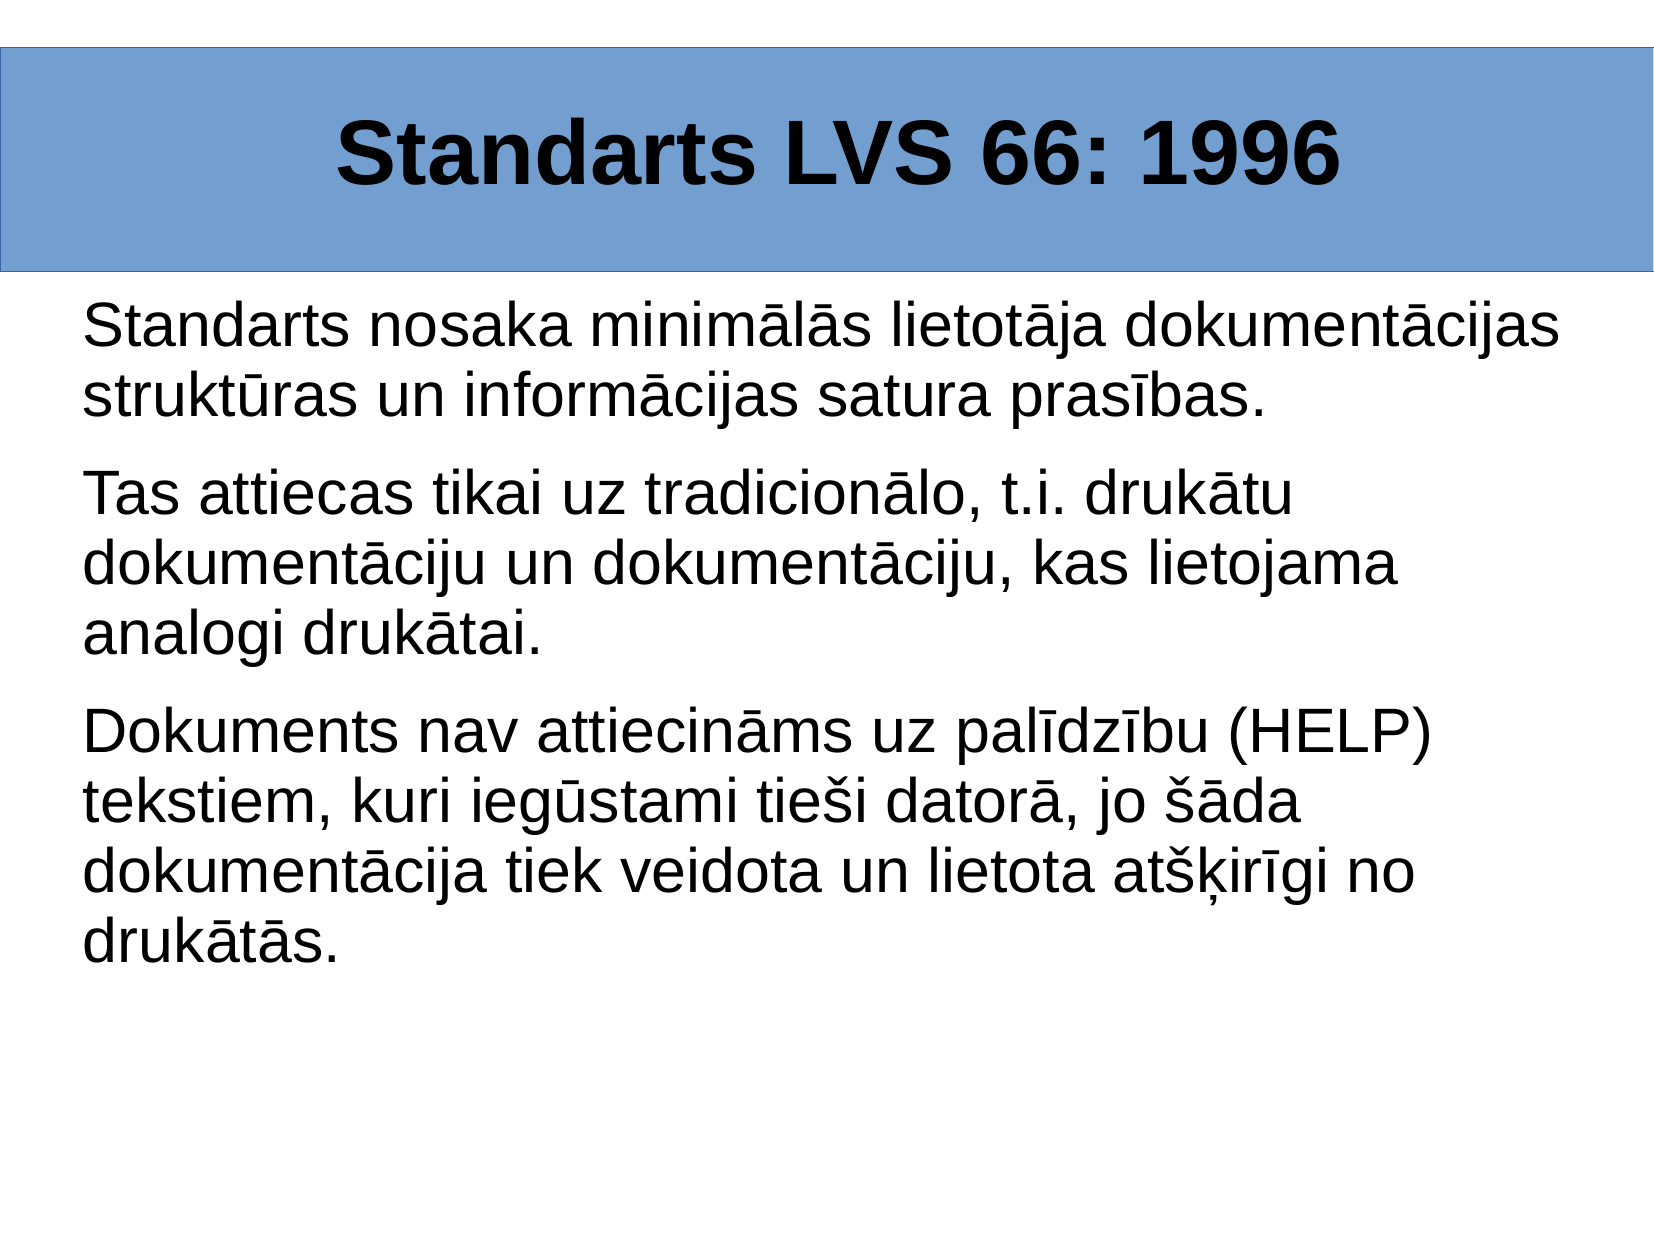

# Standarts LVS 66: 1996
Standarts no­sa­ka mi­ni­mālās lie­totāja dokumentācijas struktūras un in­for­­mā­ci­jas satura prasības.
Tas attiecas tikai uz tradicionālo, t.i. drukātu dokumentāciju un dokumentāciju, kas lietojama analogi drukātai.
Dokuments nav attiecināms uz palīdzību (HELP) tekstiem, kuri iegūstami tieši datorā, jo šāda dokumentācija tiek veidota un lietota atšķirīgi no drukātās.